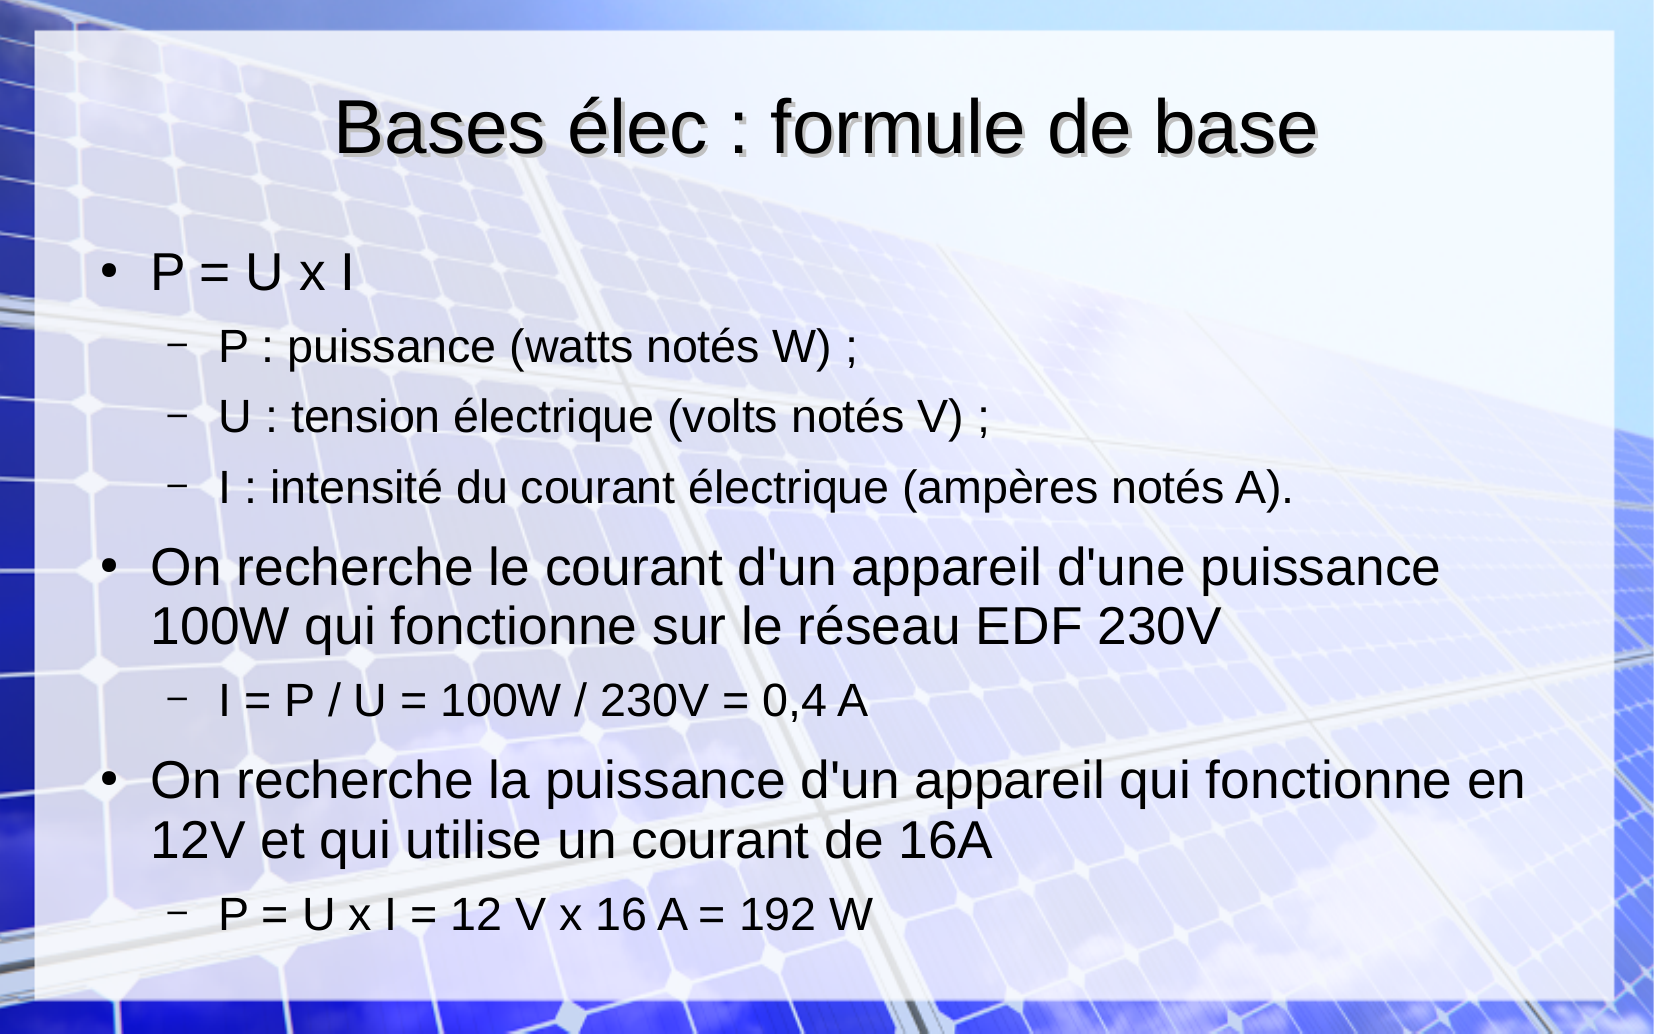

# Bases élec : formule de base
P = U x I
P : puissance (watts notés W) ;
U : tension électrique (volts notés V) ;
I : intensité du courant électrique (ampères notés A).
On recherche le courant d'un appareil d'une puissance 100W qui fonctionne sur le réseau EDF 230V
I = P / U = 100W / 230V = 0,4 A
On recherche la puissance d'un appareil qui fonctionne en 12V et qui utilise un courant de 16A
P = U x I = 12 V x 16 A = 192 W